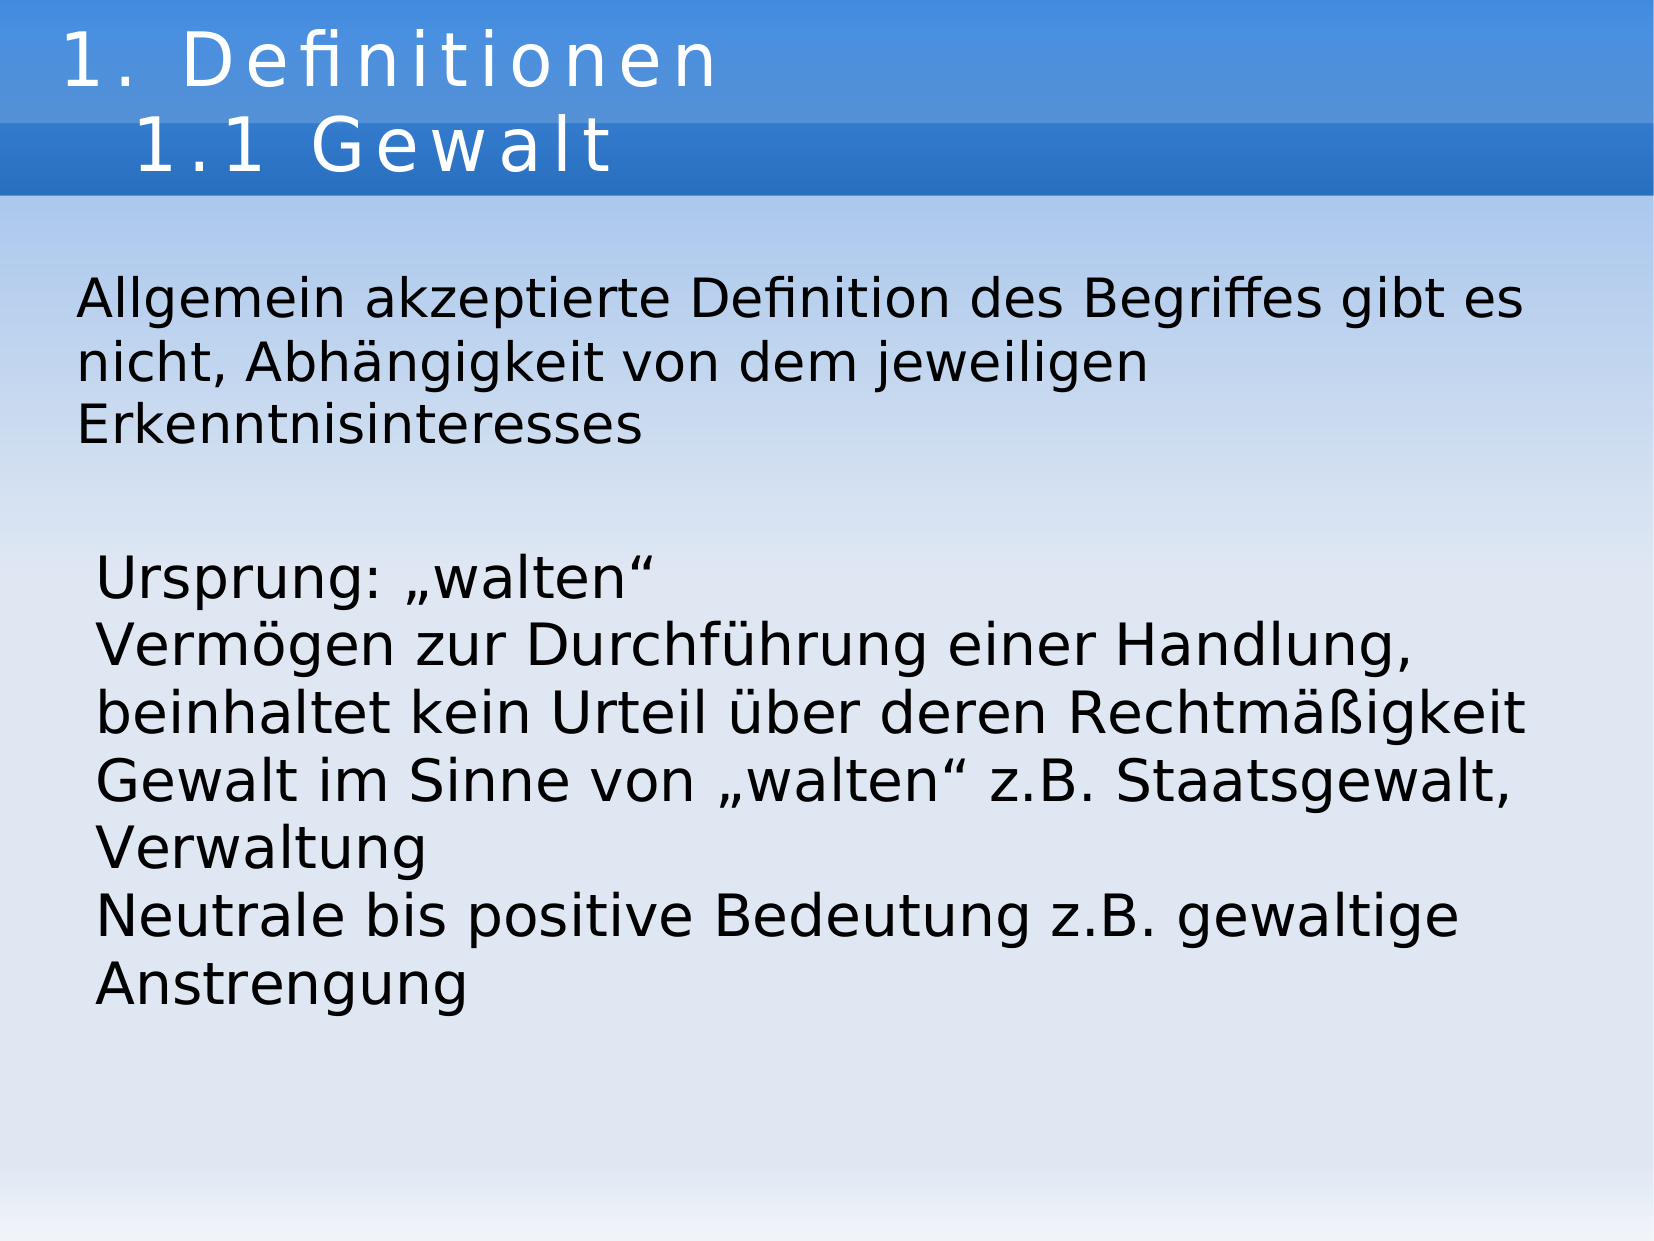

# 1. Definitionen 1.1 Gewalt
Allgemein akzeptierte Definition des Begriffes gibt es nicht, Abhängigkeit von dem jeweiligen Erkenntnisinteresses
 Ursprung: „walten“
 Vermögen zur Durchführung einer Handlung, beinhaltet kein Urteil über deren Rechtmäßigkeit
 Gewalt im Sinne von „walten“ z.B. Staatsgewalt, Verwaltung
 Neutrale bis positive Bedeutung z.B. gewaltige Anstrengung